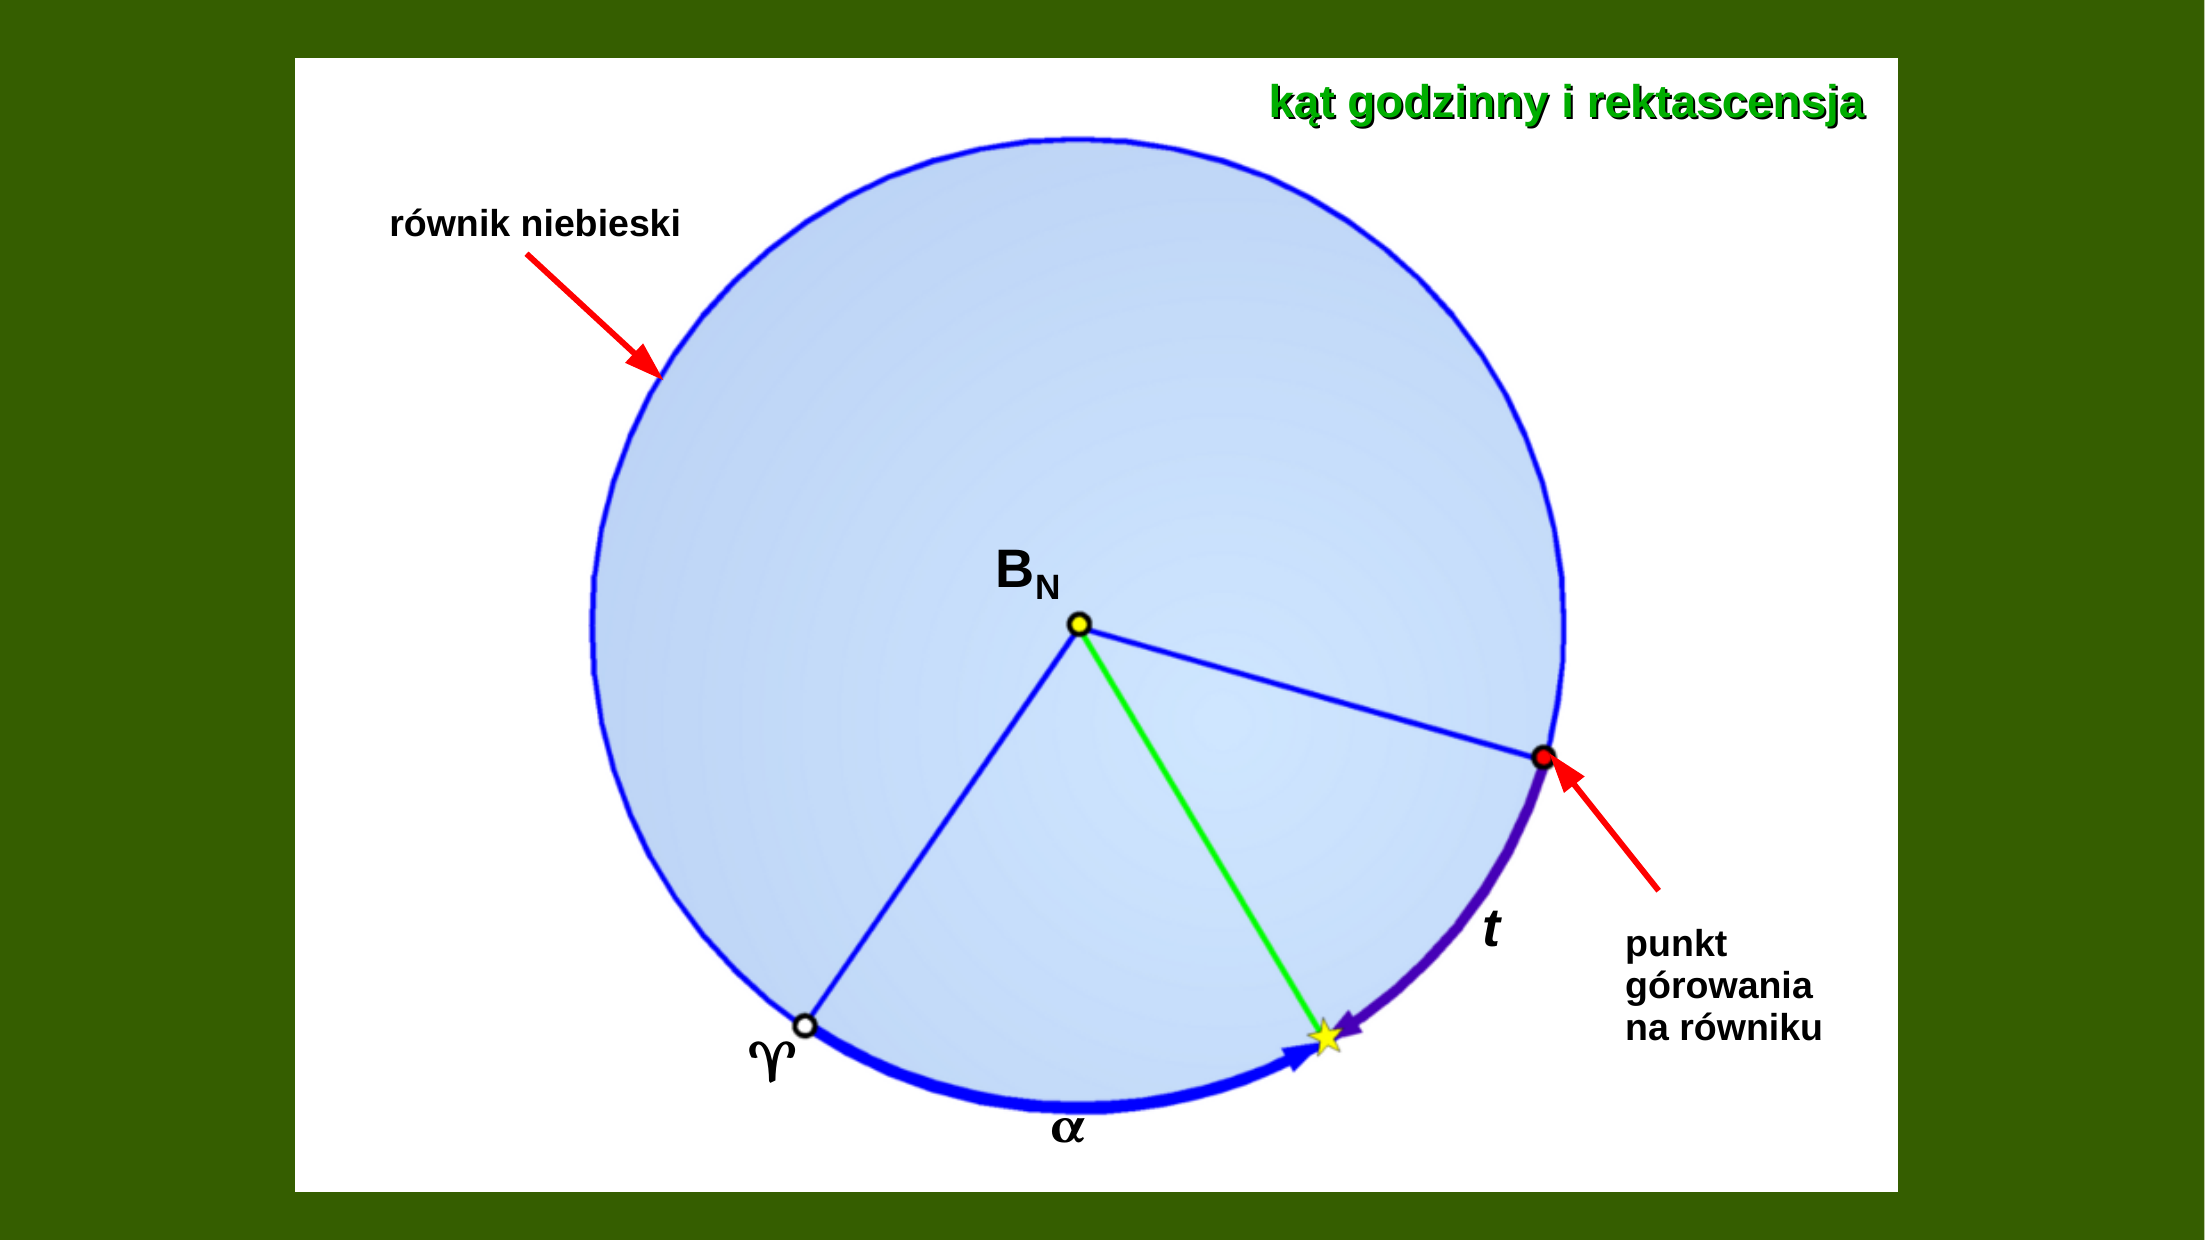

kąt godzinny i rektascensja
równik niebieski
BN
t
punkt
górowania
na równiku
♈
α